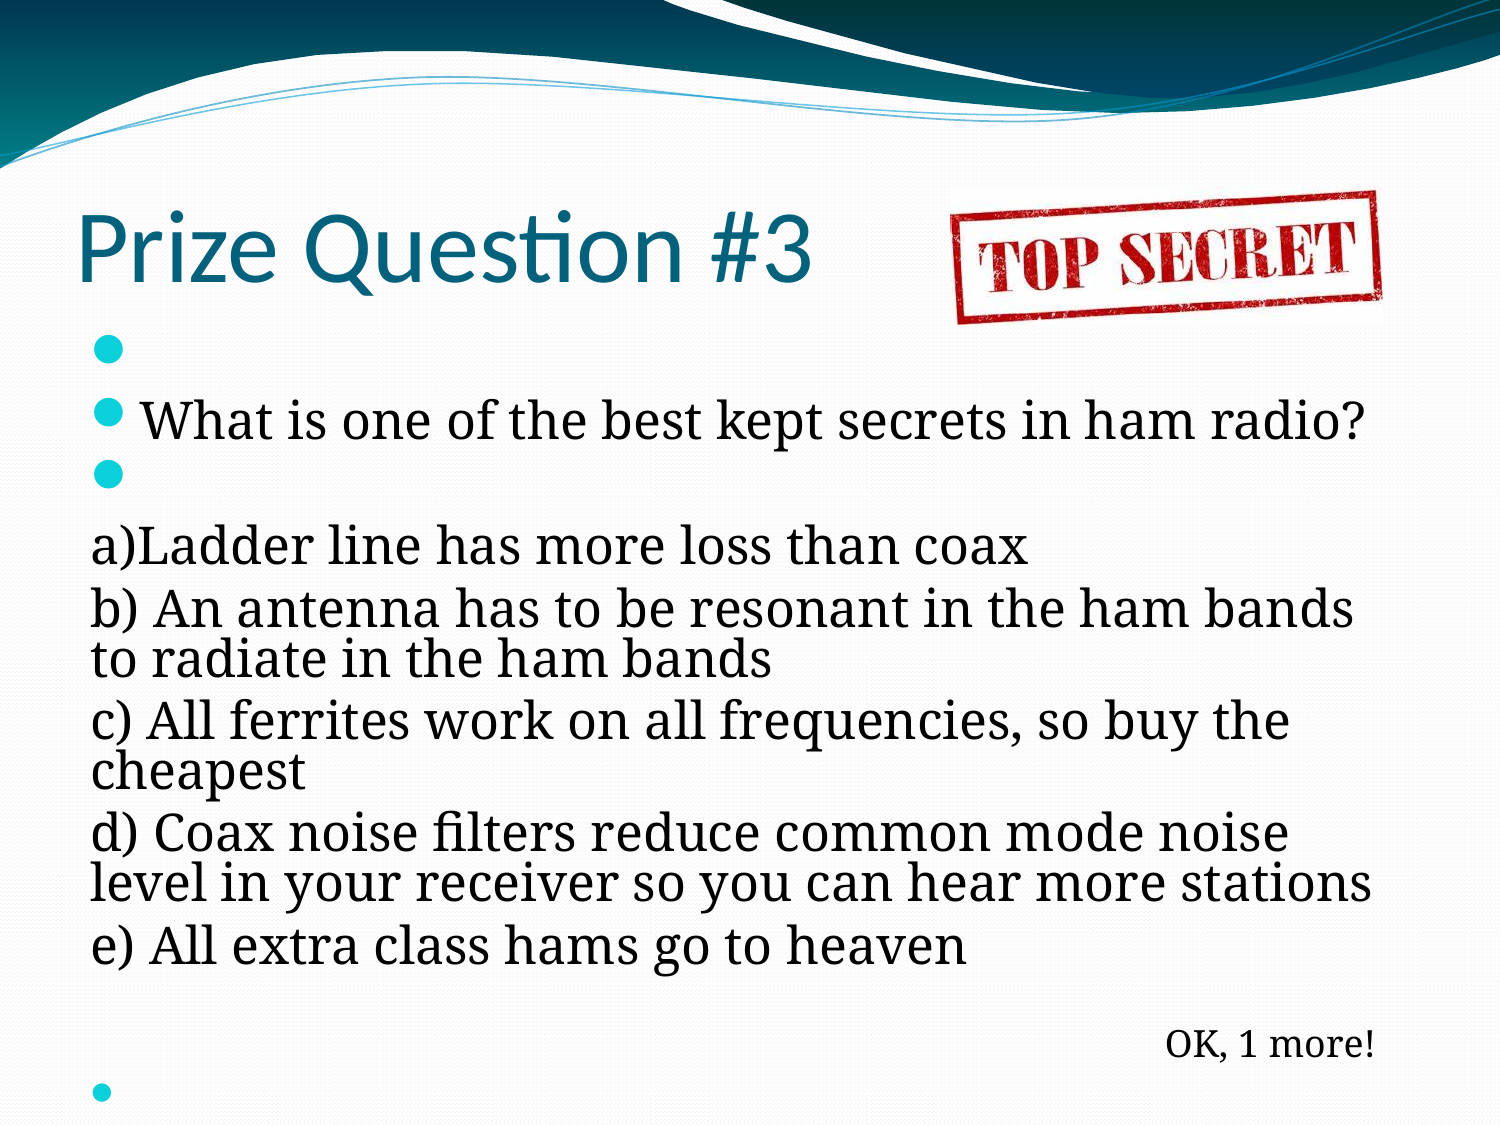

# Prize Question #3
What is one of the best kept secrets in ham radio?
a)Ladder line has more loss than coax
b) An antenna has to be resonant in the ham bands to radiate in the ham bands
c) All ferrites work on all frequencies, so buy the cheapest
d) Coax noise filters reduce common mode noise level in your receiver so you can hear more stations
e) All extra class hams go to heaven
OK, 1 more!